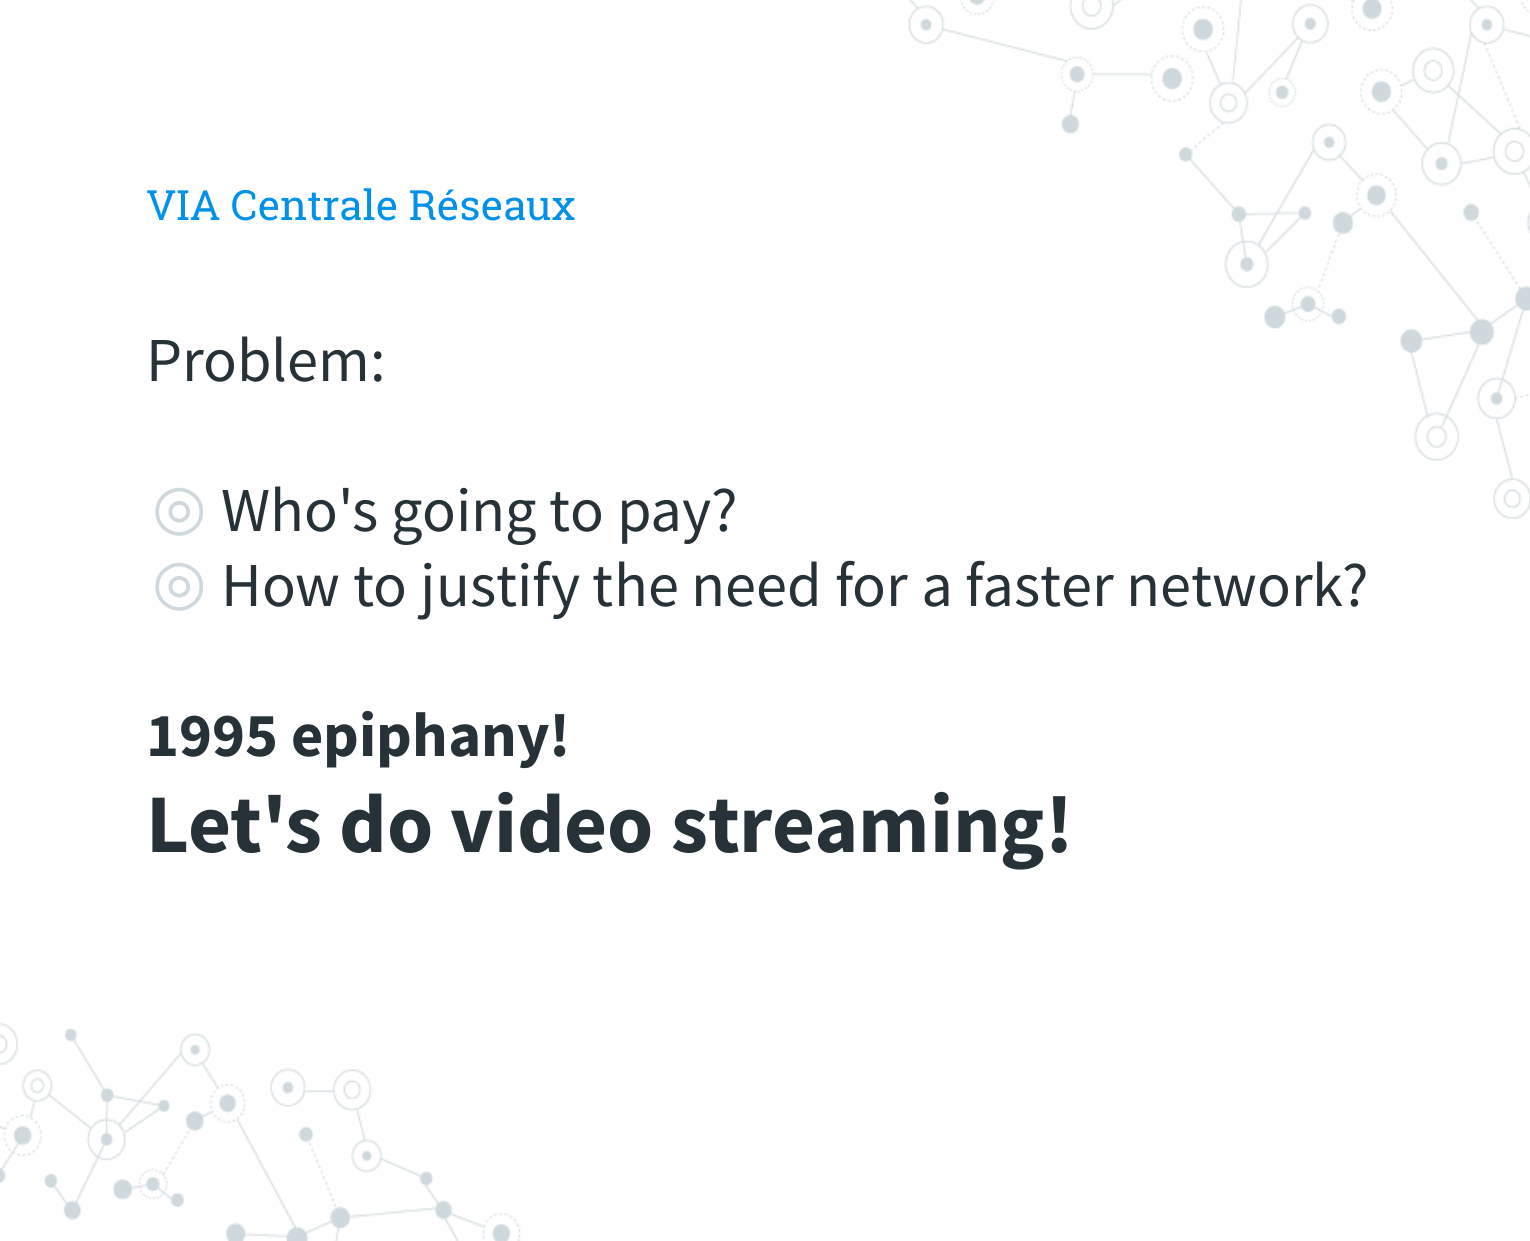

# VIA Centrale Réseaux
Problem:
Who's going to pay?
How to justify the need for a faster network?
1995 epiphany!
Let's do video streaming!